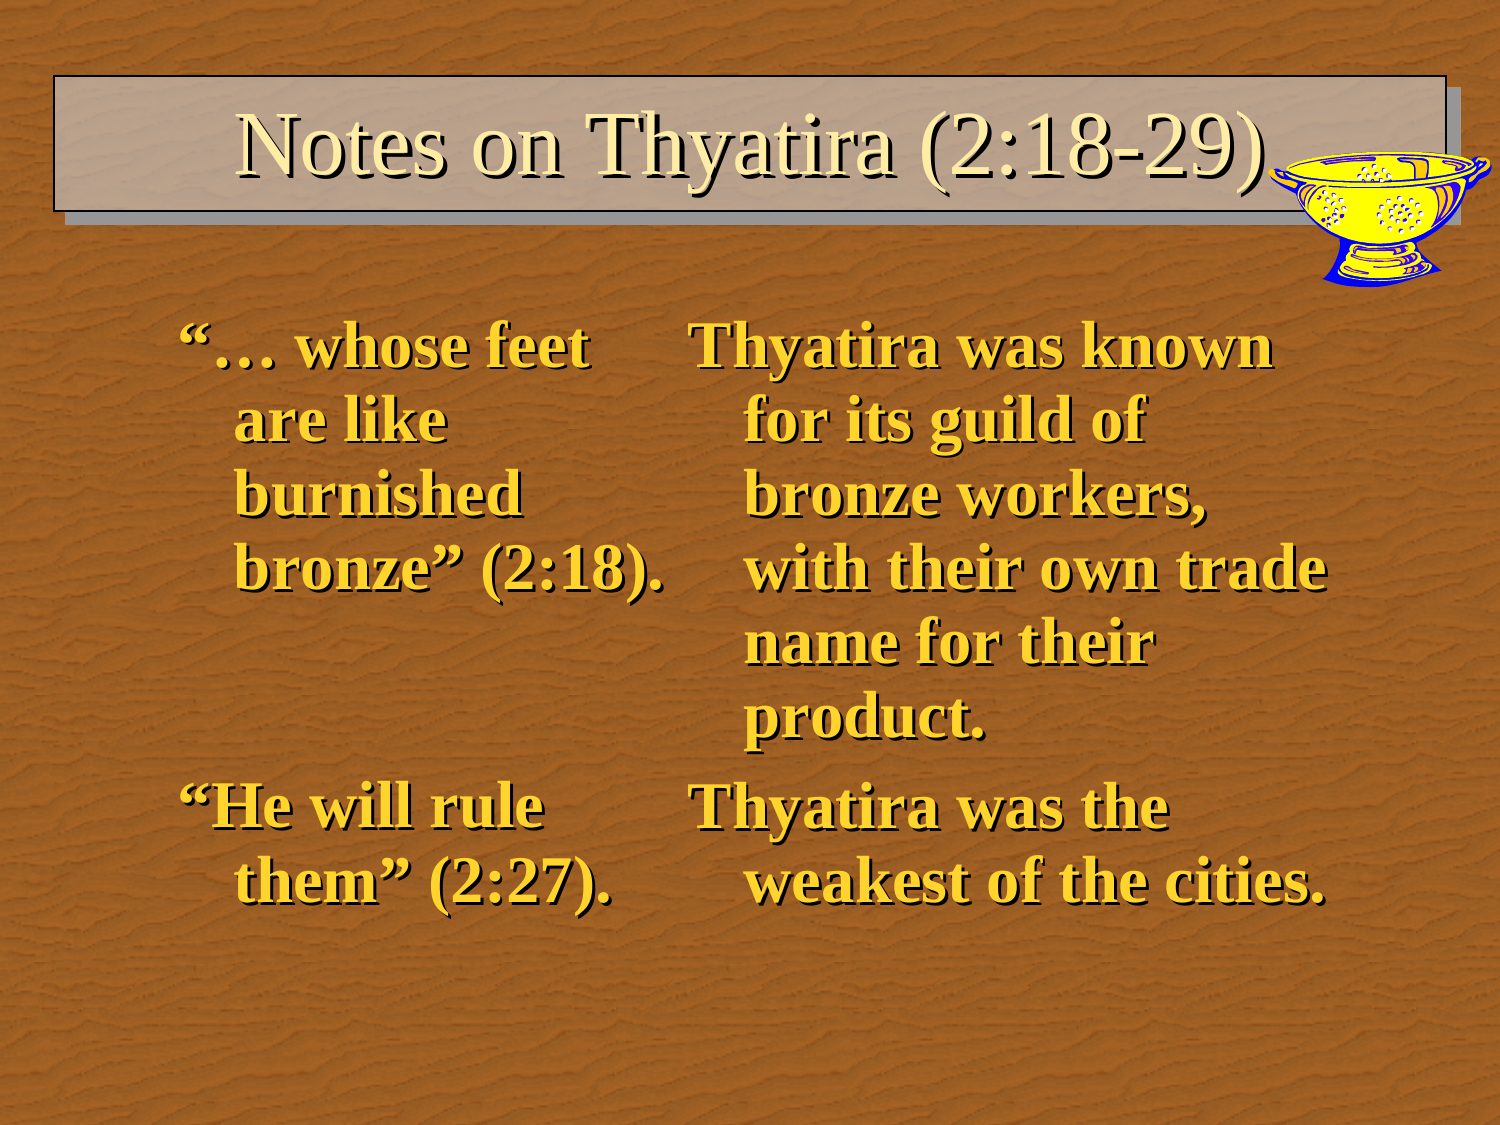

# Notes on Thyatira (2:18-29)
“… whose feet are like burnished bronze” (2:18).
“He will rule them” (2:27).
Thyatira was known for its guild of bronze workers, with their own trade name for their product.
Thyatira was the weakest of the cities.